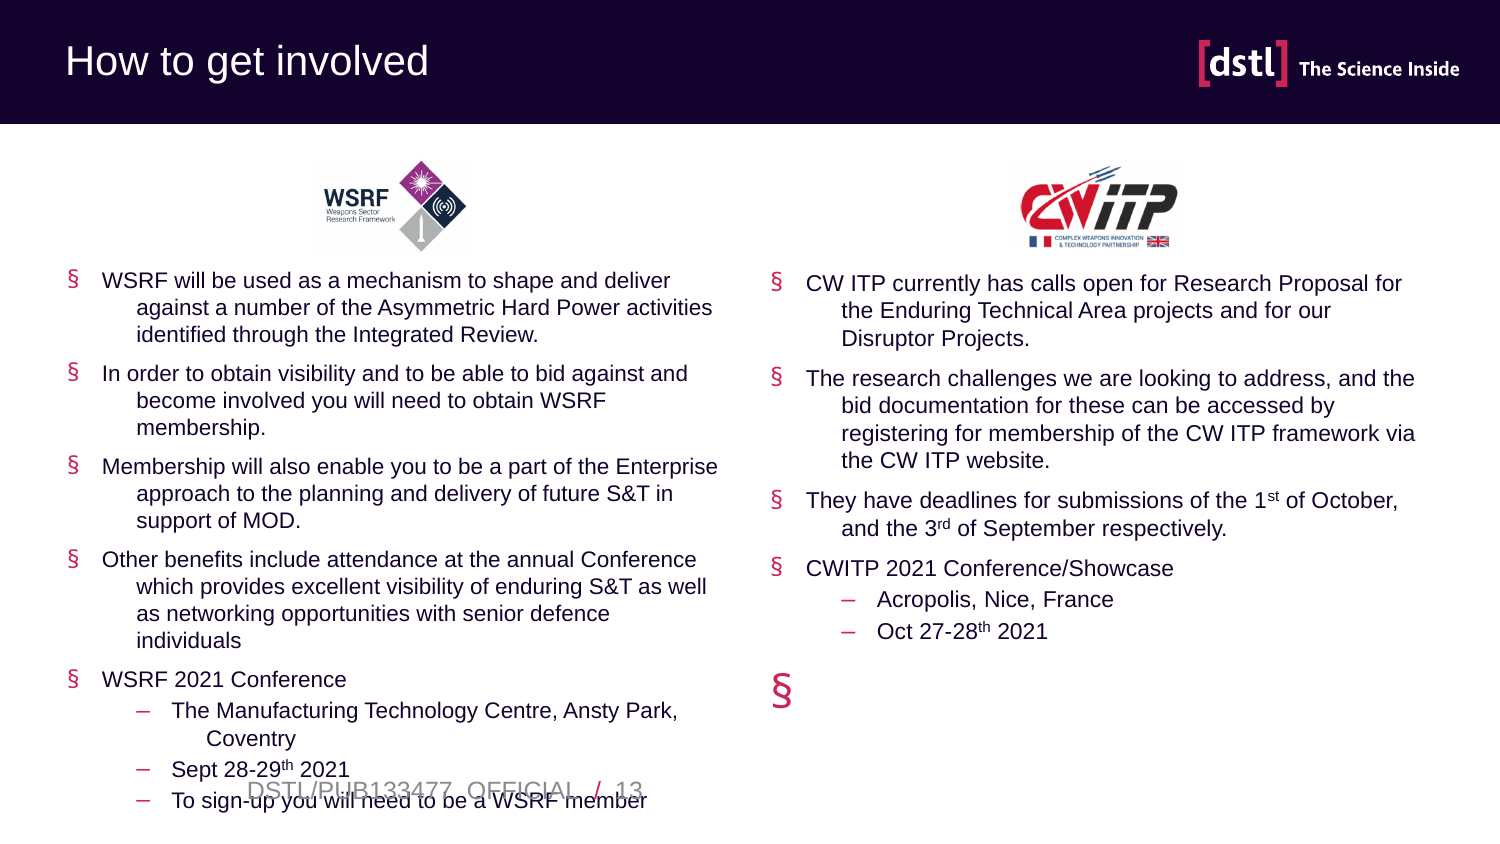

How to get involved
# WSRF will be used as a mechanism to shape and deliver against a number of the Asymmetric Hard Power activities identified through the Integrated Review.
In order to obtain visibility and to be able to bid against and become involved you will need to obtain WSRF membership.
Membership will also enable you to be a part of the Enterprise approach to the planning and delivery of future S&T in support of MOD.
Other benefits include attendance at the annual Conference which provides excellent visibility of enduring S&T as well as networking opportunities with senior defence individuals
WSRF 2021 Conference
The Manufacturing Technology Centre, Ansty Park, Coventry
Sept 28-29th 2021
To sign-up you will need to be a WSRF member
CW ITP currently has calls open for Research Proposal for the Enduring Technical Area projects and for our Disruptor Projects.
The research challenges we are looking to address, and the bid documentation for these can be accessed by registering for membership of the CW ITP framework via the CW ITP website.
They have deadlines for submissions of the 1st of October, and the 3rd of September respectively.
CWITP 2021 Conference/Showcase
Acropolis, Nice, France
Oct 27-28th 2021
DSTL/PUB133477 OFFICIAL /